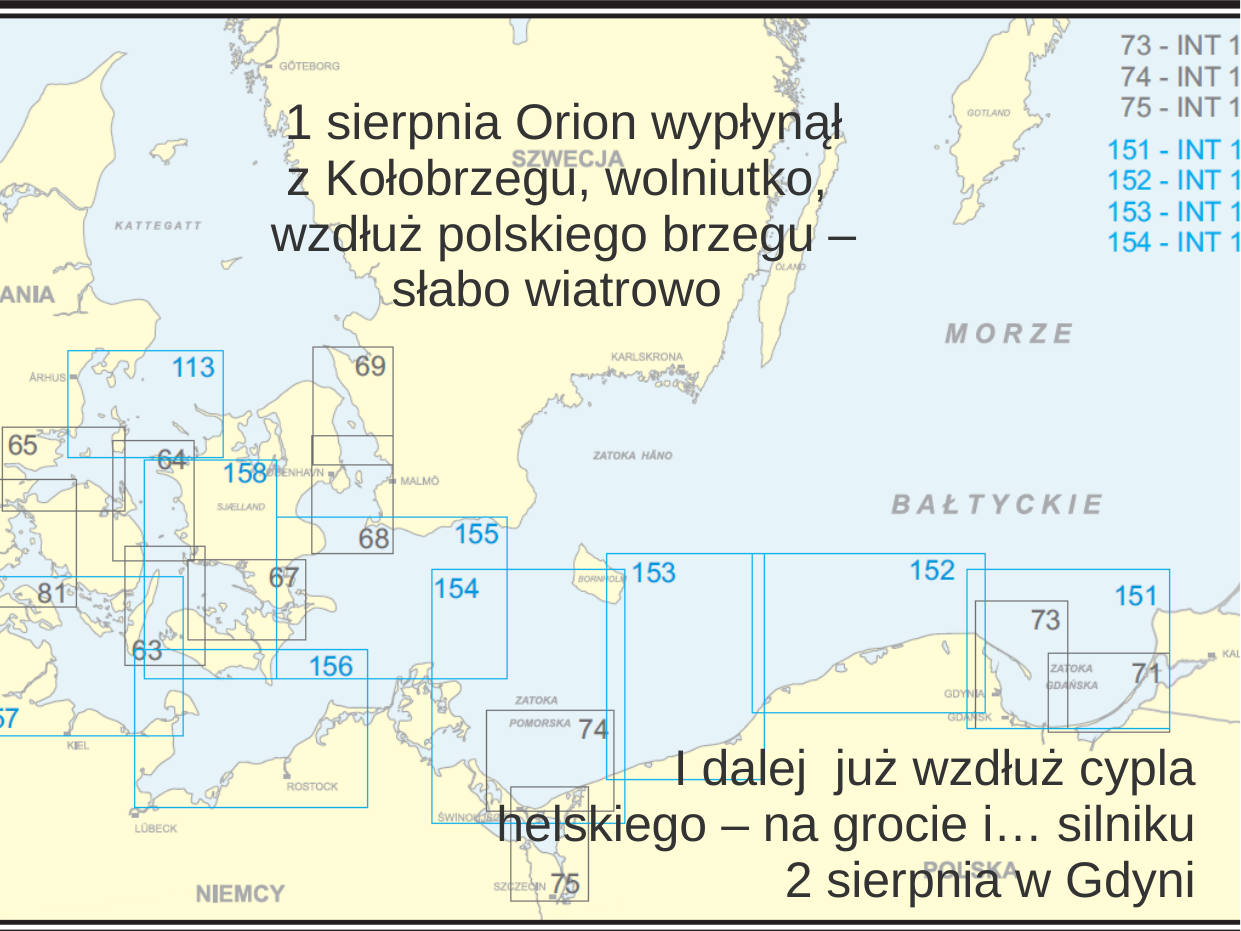

1 sierpnia Orion wypłynął z Kołobrzegu, wolniutko, wzdłuż polskiego brzegu – słabo wiatrowo
 I dalej już wzdłuż cypla
 helskiego – na grocie i… silniku
2 sierpnia w Gdyni